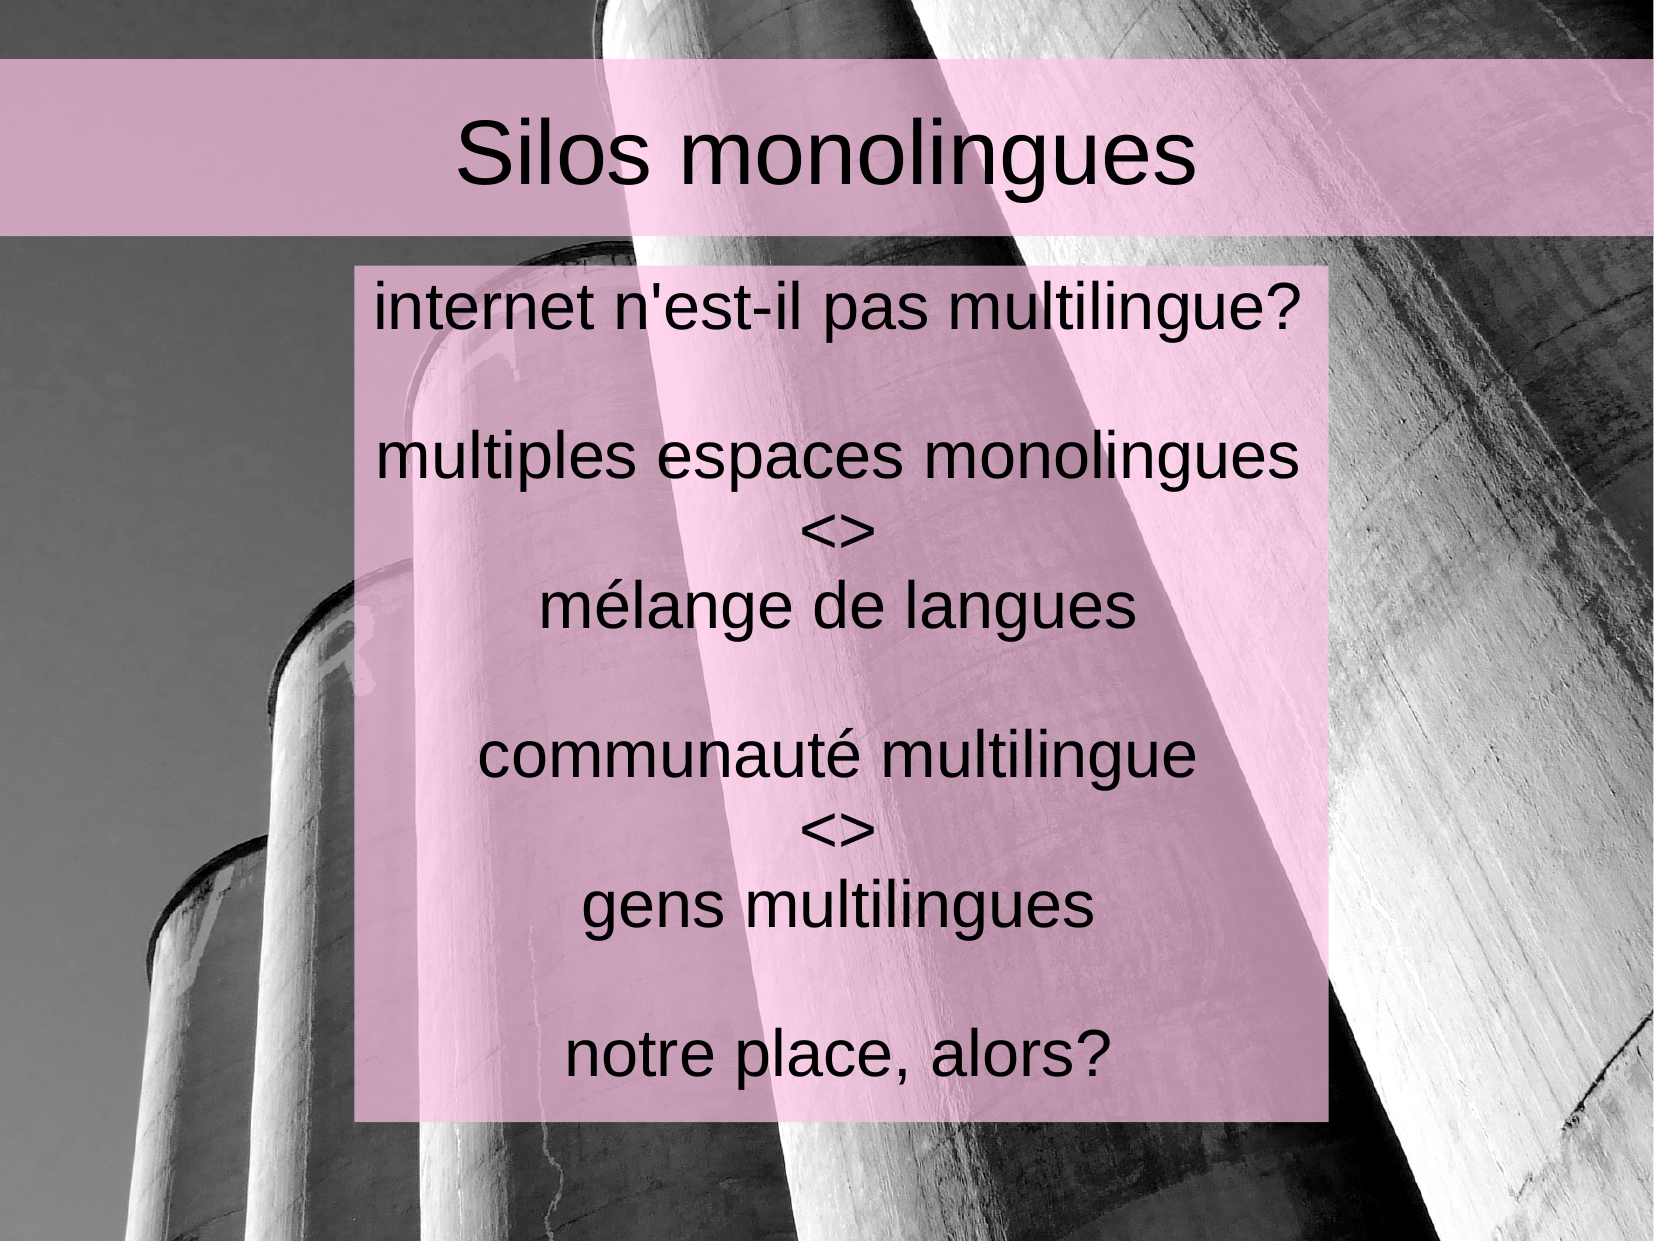

# Silos monolingues
internet n'est-il pas multilingue?
multiples espaces monolingues
<>
mélange de langues
communauté multilingue
<>
gens multilingues
notre place, alors?